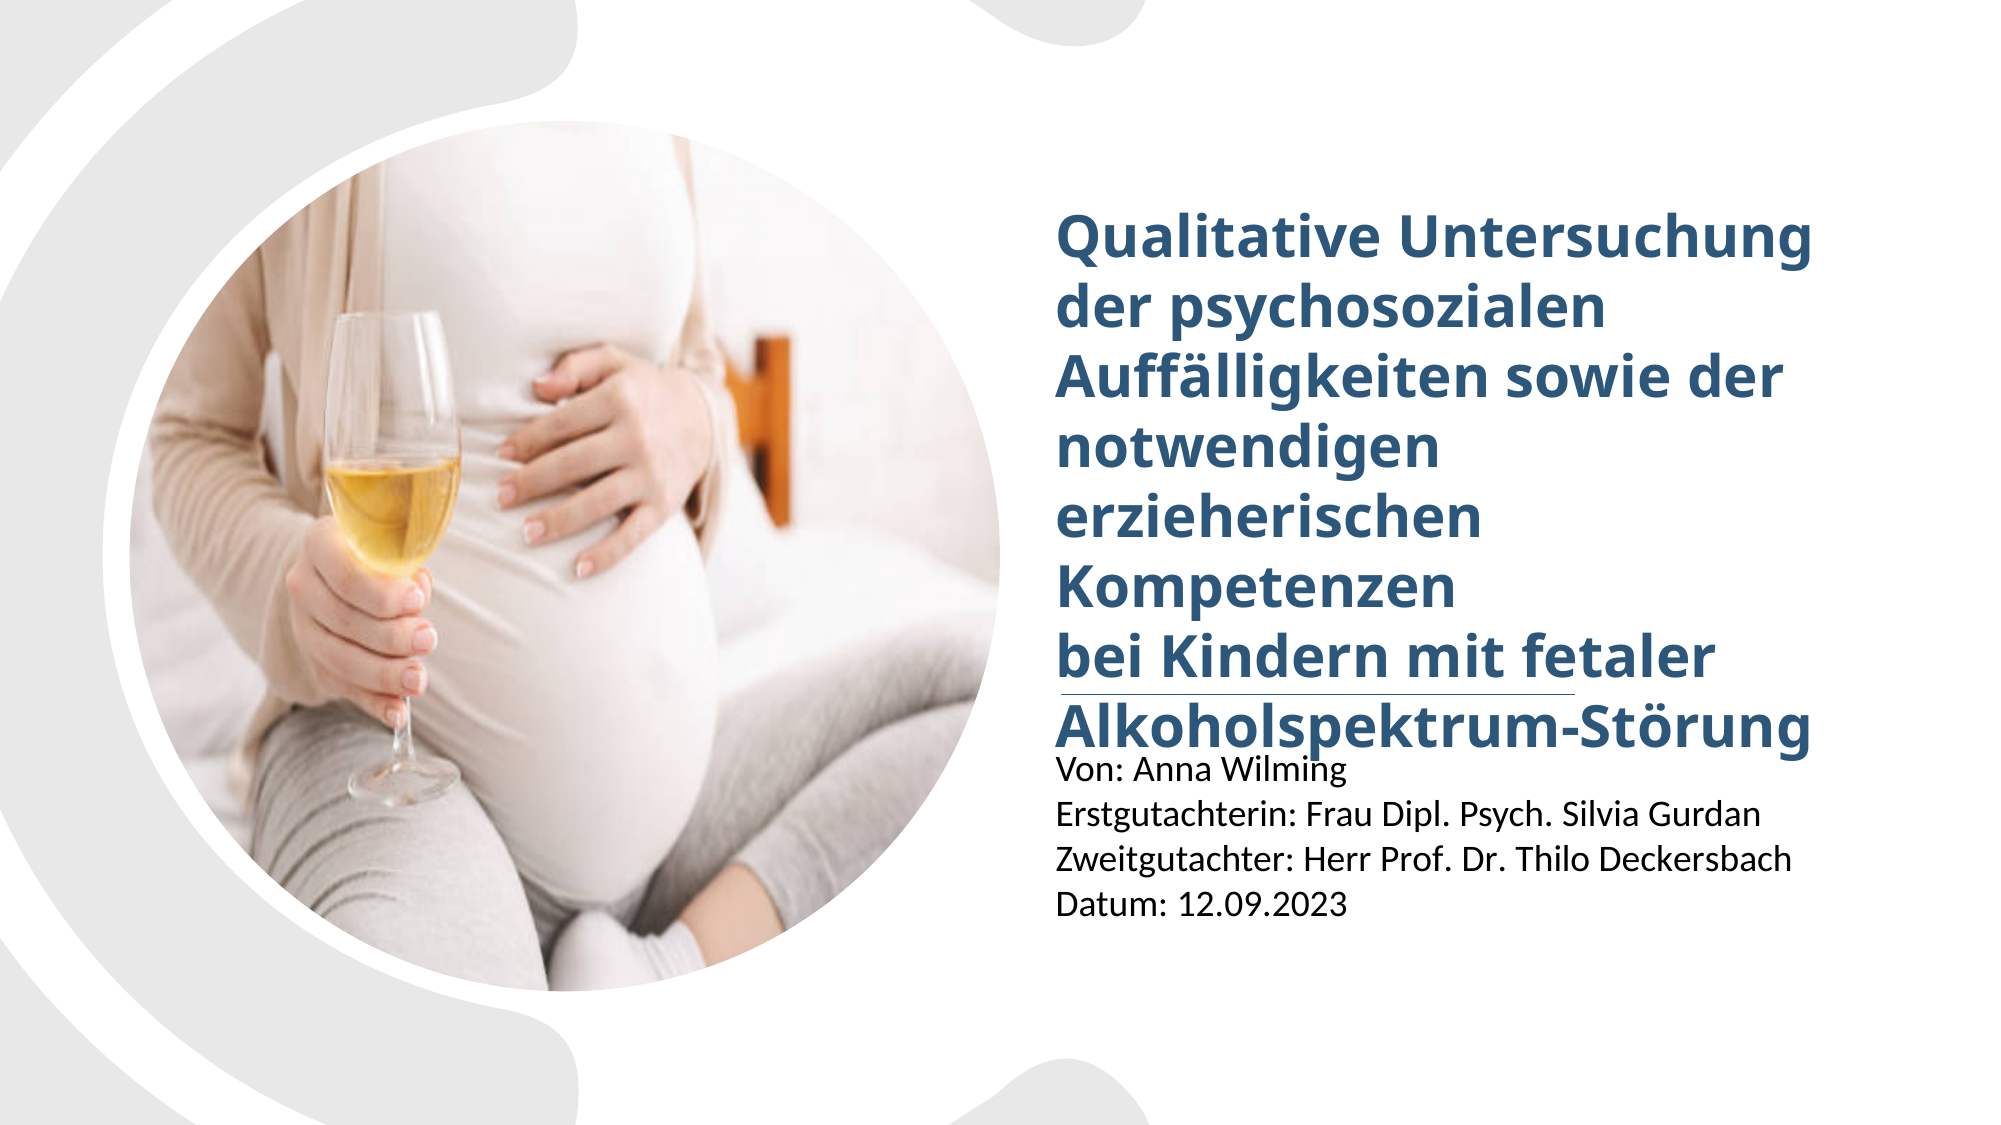

Qualitative Untersuchung
der psychosozialen Auffälligkeiten sowie der notwendigen erzieherischen Kompetenzen
bei Kindern mit fetaler Alkoholspektrum-Störung
Von: Anna Wilming
Erstgutachterin: Frau Dipl. Psych. Silvia Gurdan
Zweitgutachter: Herr Prof. Dr. Thilo Deckersbach
Datum: 12.09.2023